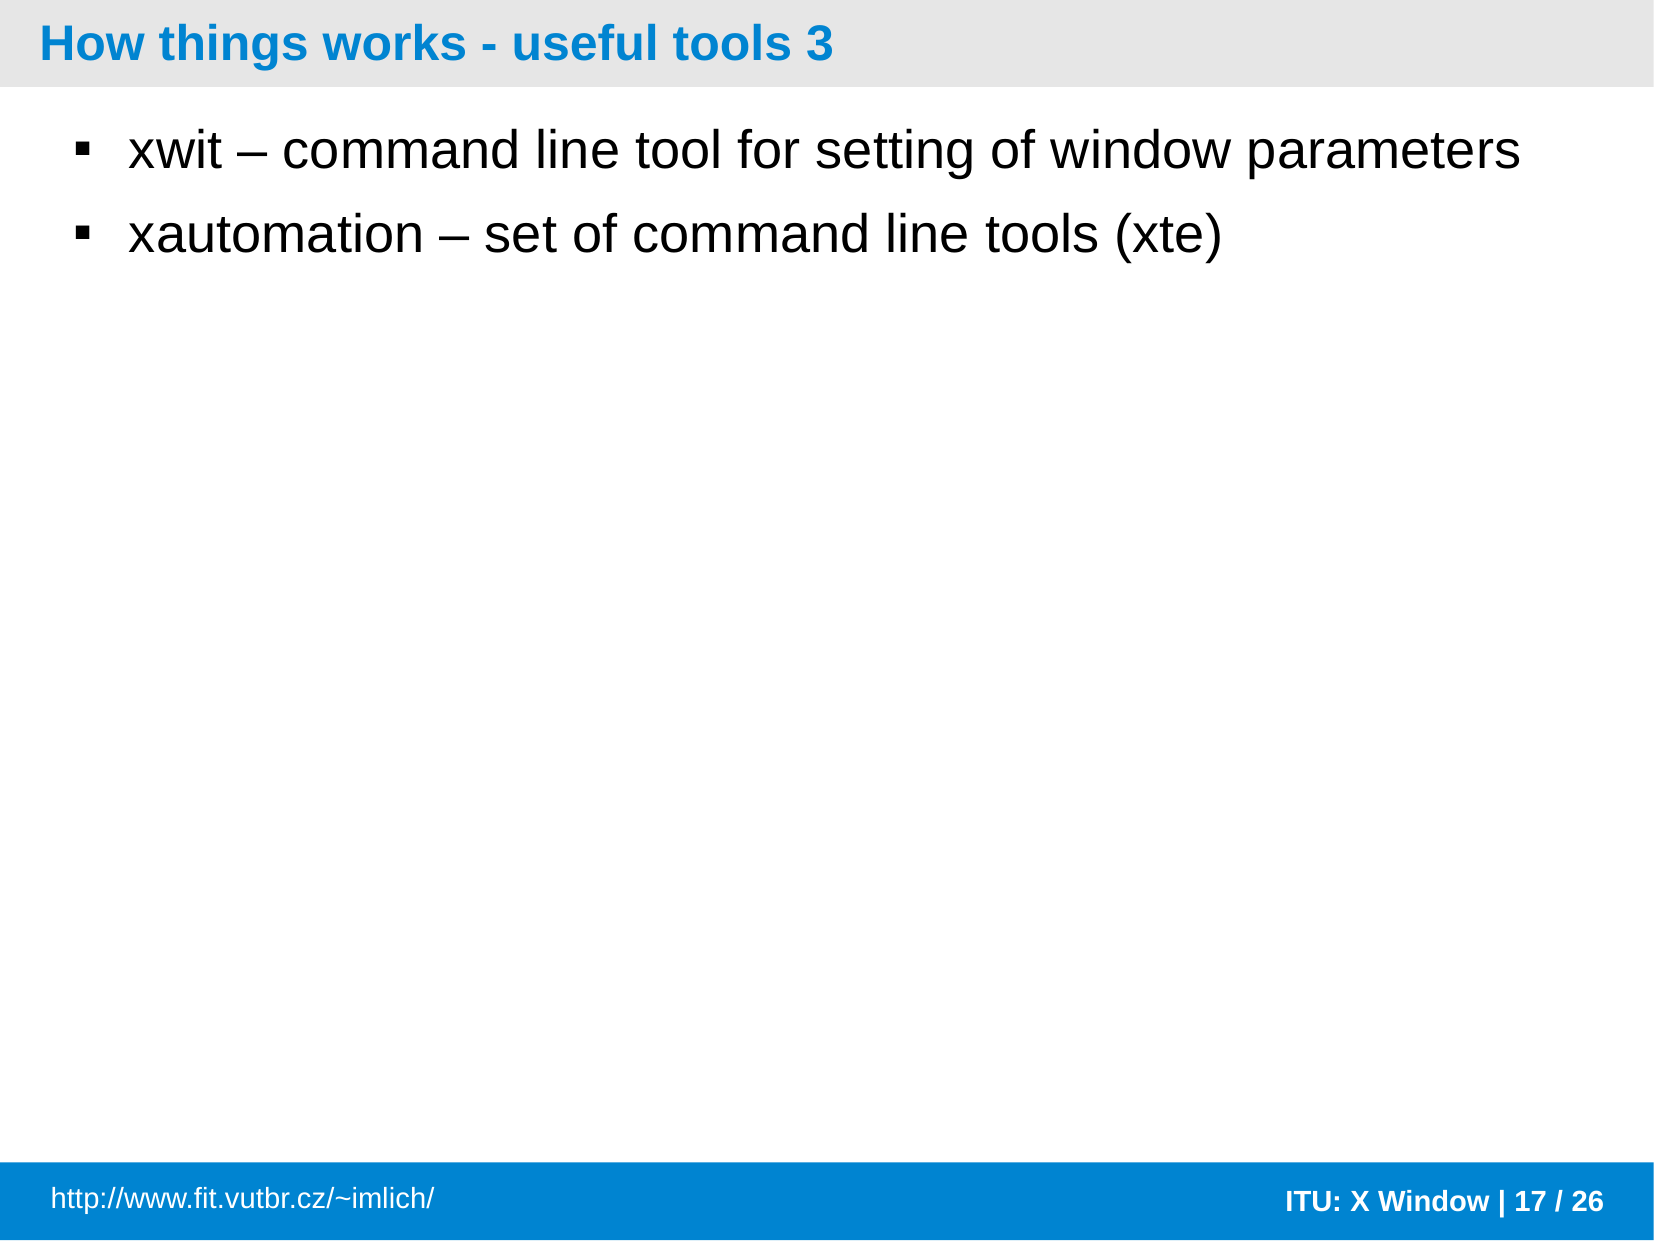

# How things works - useful tools 3
xwit – command line tool for setting of window parameters
xautomation – set of command line tools (xte)